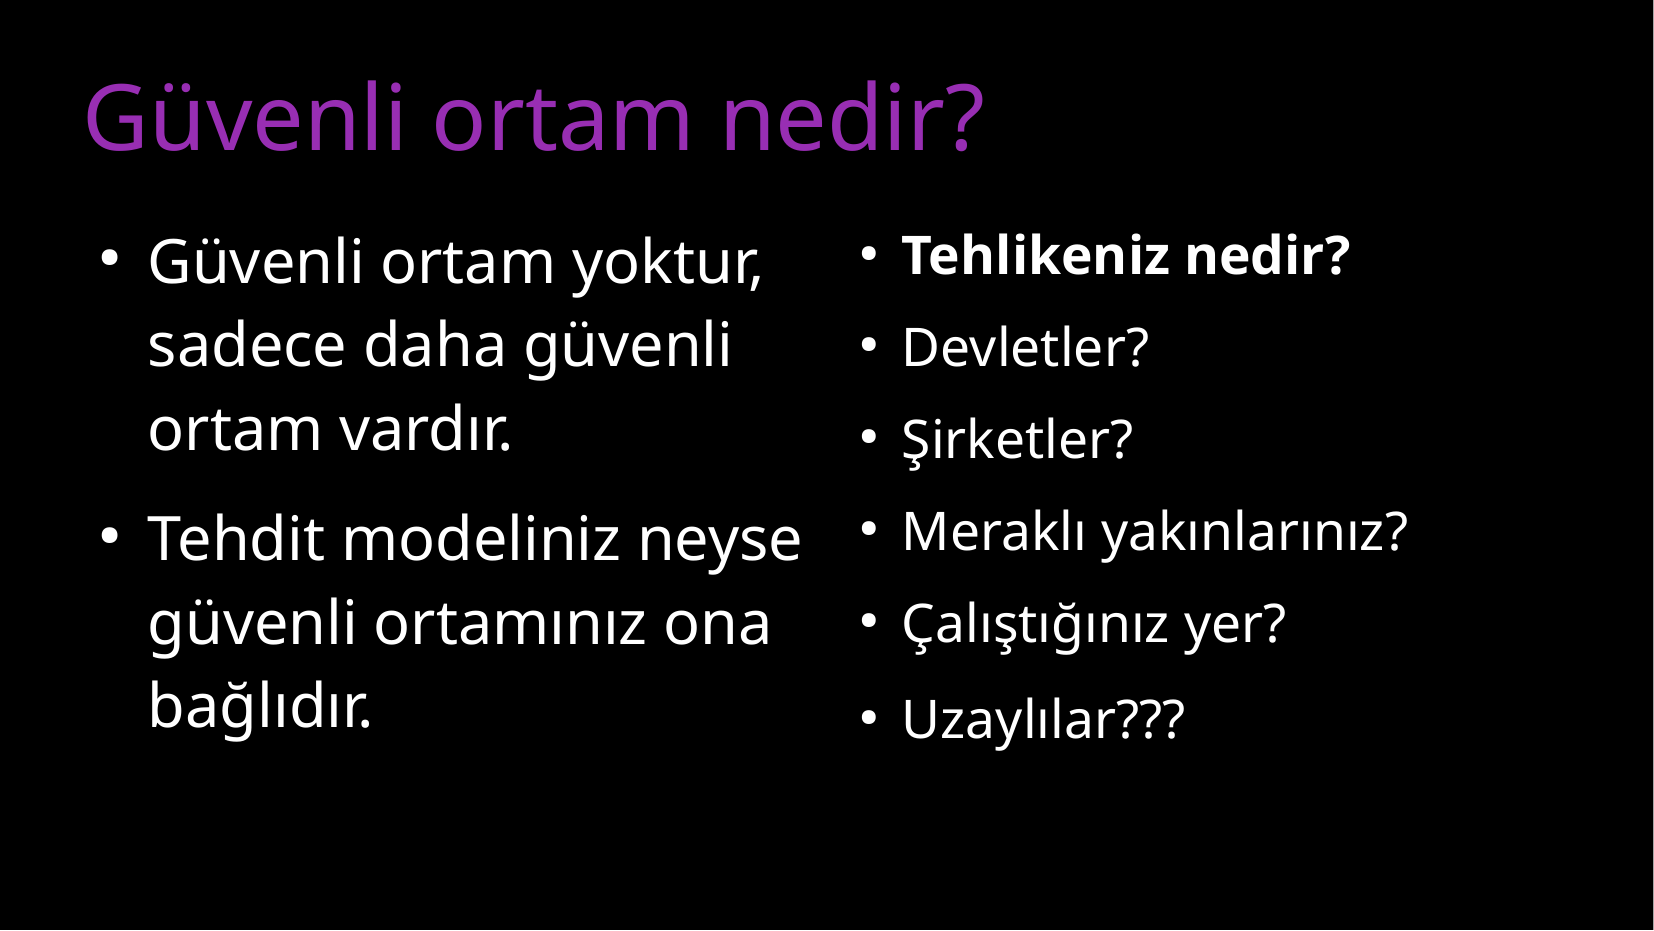

# Güvenli ortam nedir?
Güvenli ortam yoktur, sadece daha güvenli ortam vardır.
Tehdit modeliniz neyse güvenli ortamınız ona bağlıdır.
Tehlikeniz nedir?
Devletler?
Şirketler?
Meraklı yakınlarınız?
Çalıştığınız yer?
Uzaylılar???